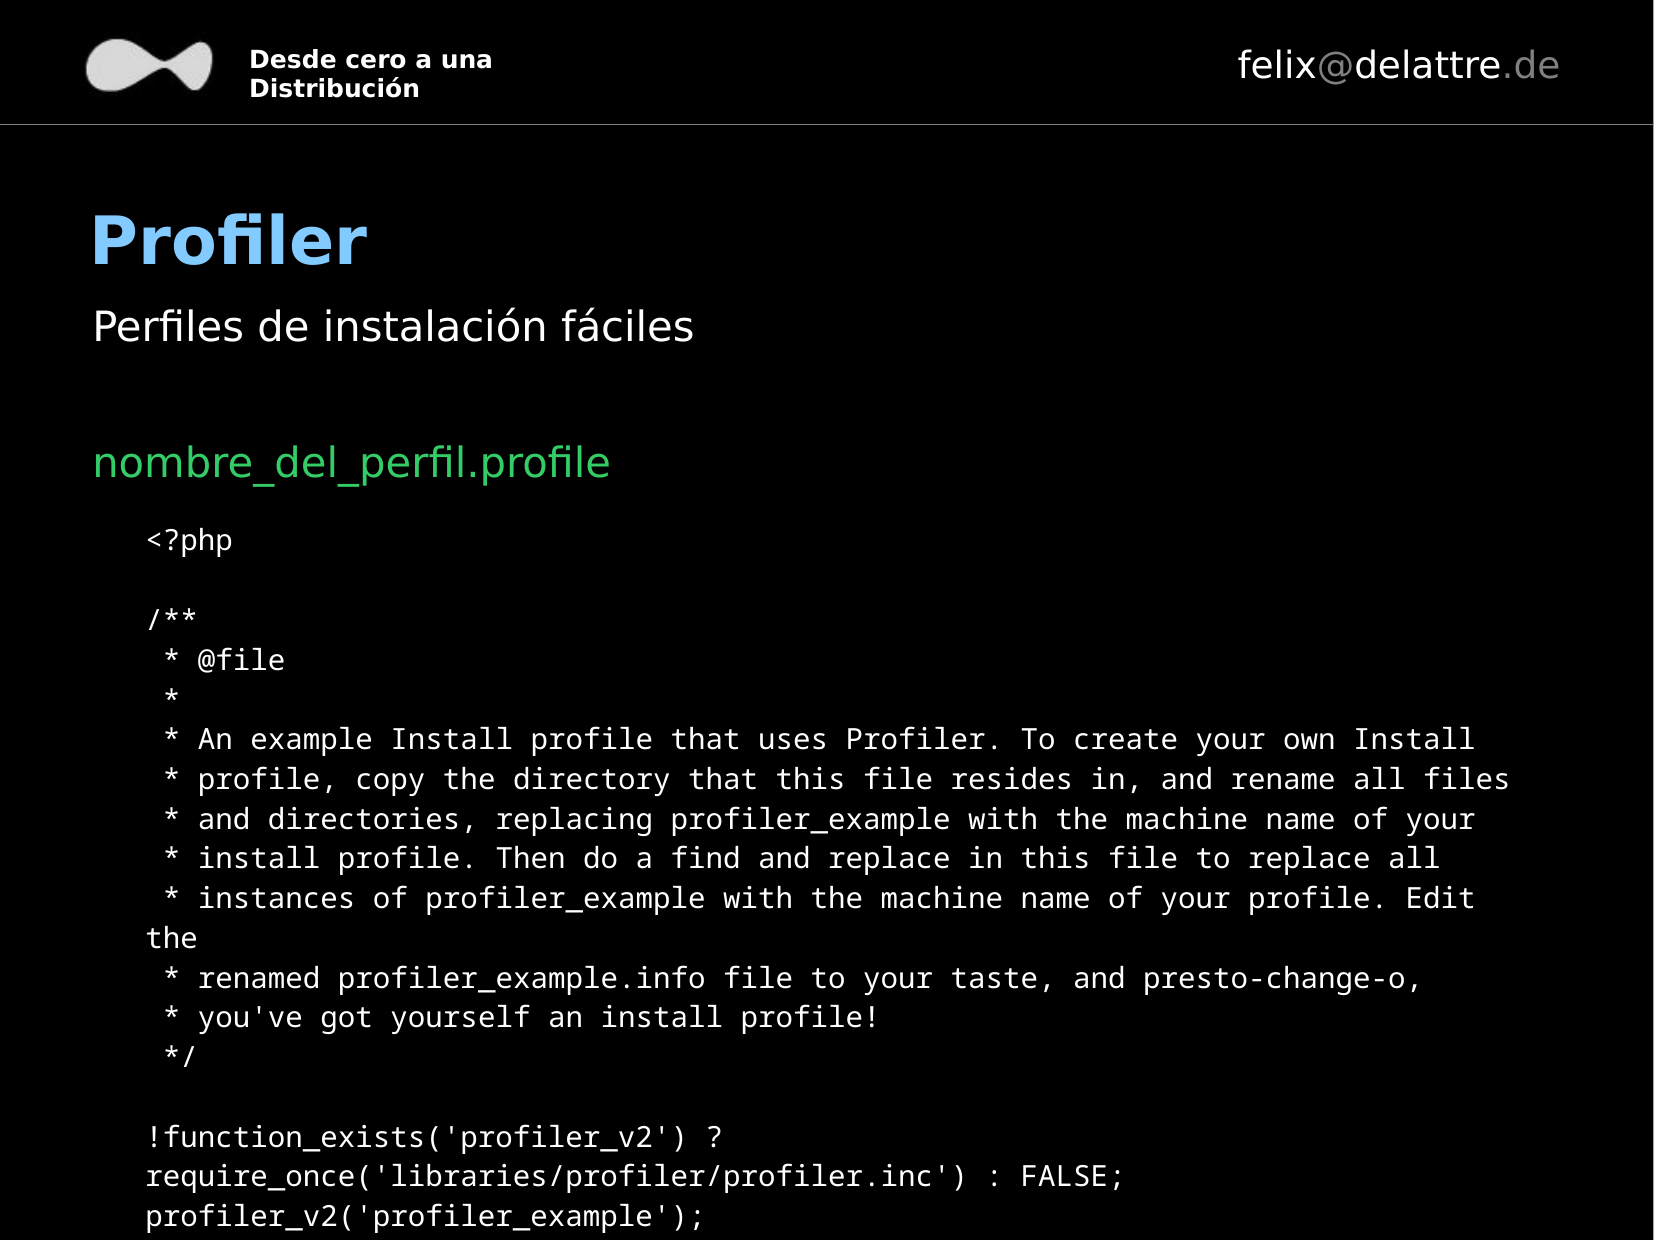

Profiler
Perfiles de instalación fáciles
nombre_del_perfil.profile
<?php
/**
 * @file
 *
 * An example Install profile that uses Profiler. To create your own Install
 * profile, copy the directory that this file resides in, and rename all files
 * and directories, replacing profiler_example with the machine name of your
 * install profile. Then do a find and replace in this file to replace all
 * instances of profiler_example with the machine name of your profile. Edit the
 * renamed profiler_example.info file to your taste, and presto-change-o,
 * you've got yourself an install profile!
 */
!function_exists('profiler_v2') ? require_once('libraries/profiler/profiler.inc') : FALSE;
profiler_v2('profiler_example');